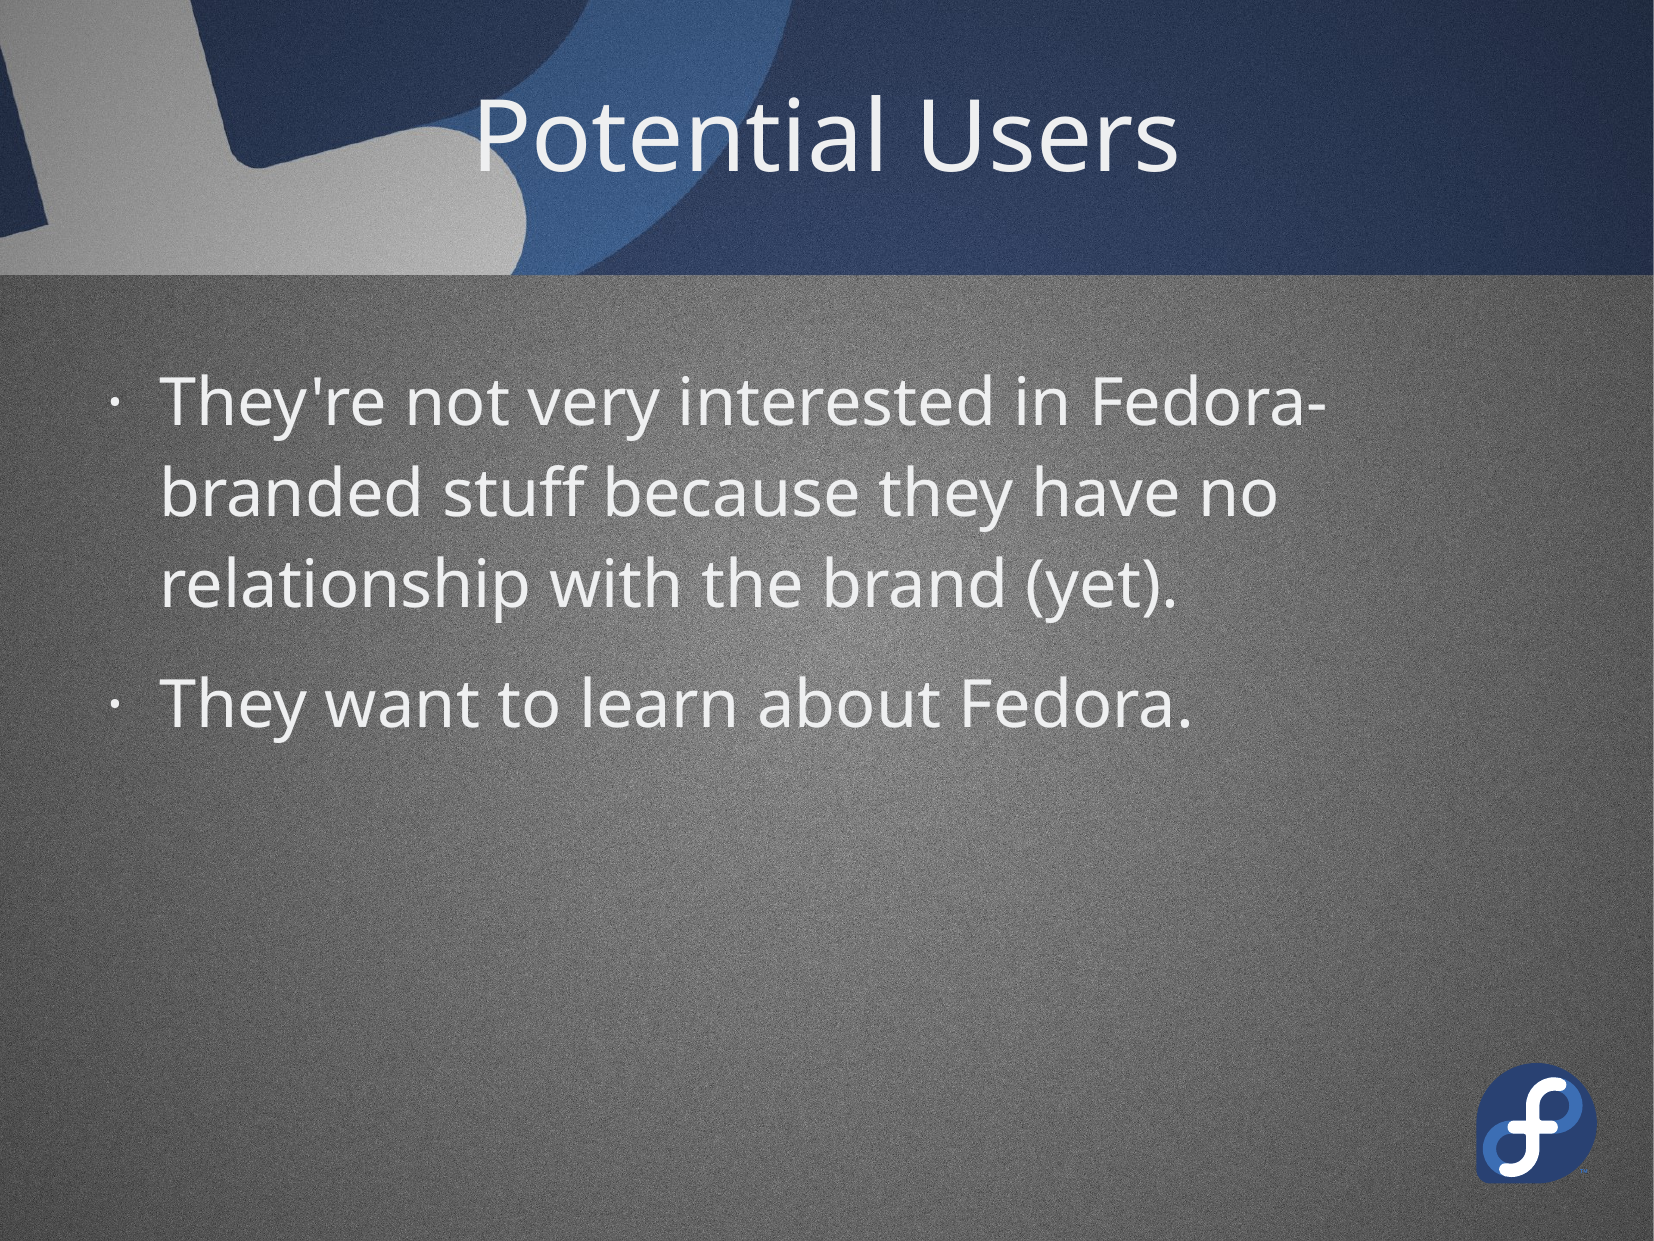

# Potential Users
They're not very interested in Fedora-branded stuff because they have no relationship with the brand (yet).
They want to learn about Fedora.